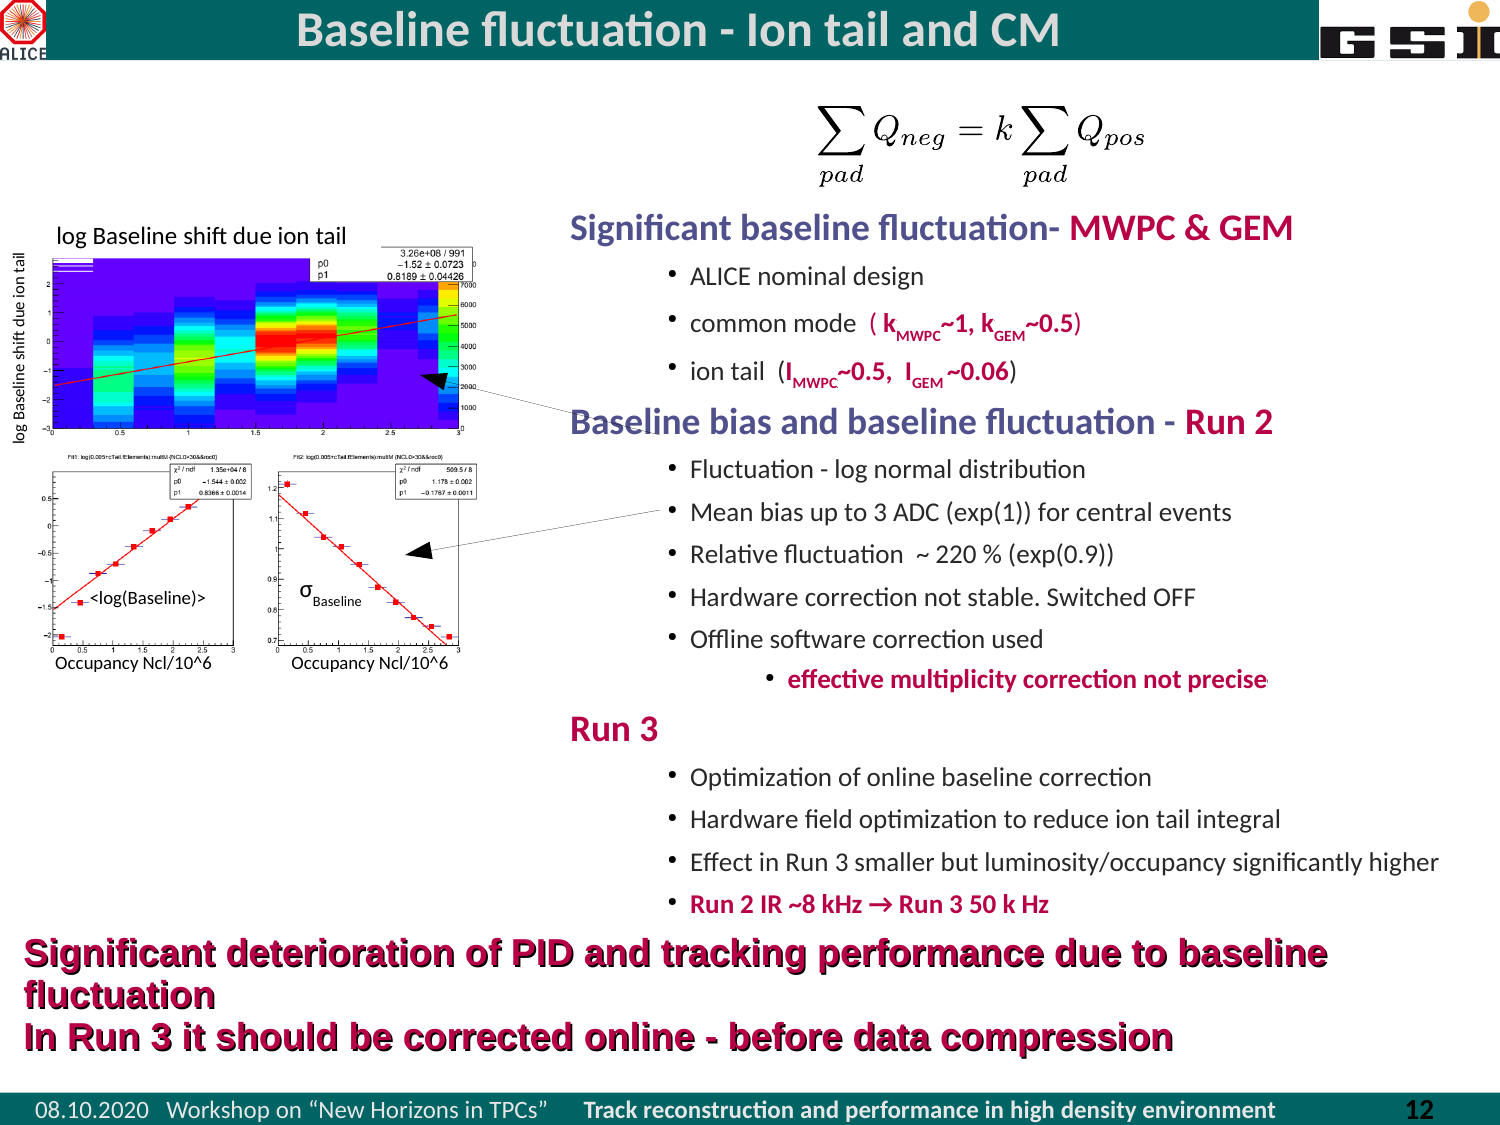

Baseline fluctuation - Ion tail and CM
# Significant baseline fluctuation- MWPC & GEM
ALICE nominal design
common mode ( kMWPC~1, kGEM~0.5)
ion tail (IMWPC~0.5, IGEM ~0.06)
Baseline bias and baseline fluctuation - Run 2
Fluctuation - log normal distribution
Mean bias up to 3 ADC (exp(1)) for central events
Relative fluctuation ~ 220 % (exp(0.9))
Hardware correction not stable. Switched OFF
Offline software correction used
effective multiplicity correction not precise
Run 3
Optimization of online baseline correction
Hardware field optimization to reduce ion tail integral
Effect in Run 3 smaller but luminosity/occupancy significantly higher
Run 2 IR ~8 kHz → Run 3 50 k Hz
log Baseline shift due ion tail
log Baseline shift due ion tail
σBaseline
<log(Baseline)>
Occupancy Ncl/10^6
Occupancy Ncl/10^6
Significant deterioration of PID and tracking performance due to baseline
fluctuation
In Run 3 it should be corrected online - before data compression